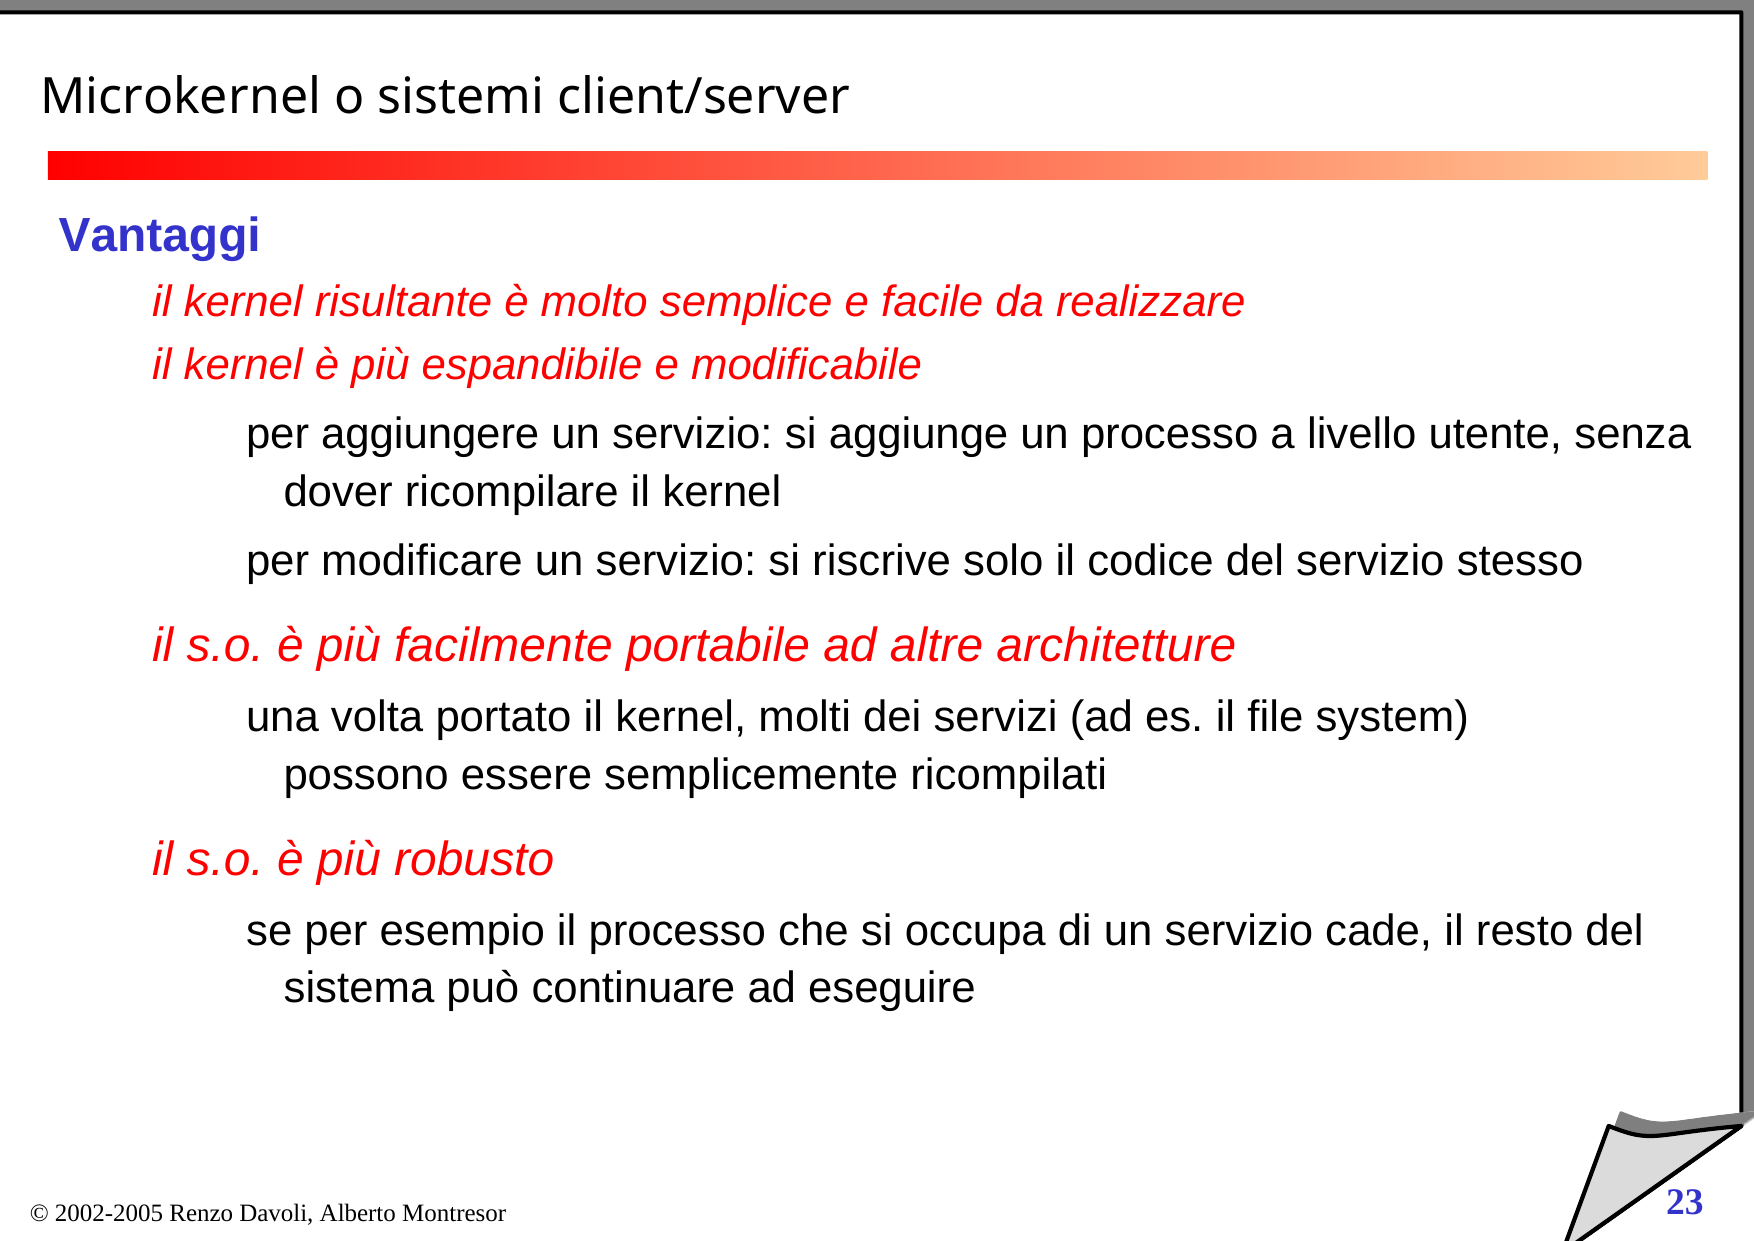

# Microkernel o sistemi client/server
Vantaggi
il kernel risultante è molto semplice e facile da realizzare
il kernel è più espandibile e modificabile
per aggiungere un servizio: si aggiunge un processo a livello utente, senza dover ricompilare il kernel
per modificare un servizio: si riscrive solo il codice del servizio stesso
il s.o. è più facilmente portabile ad altre architetture
una volta portato il kernel, molti dei servizi (ad es. il file system)
possono essere semplicemente ricompilati
il s.o. è più robusto
se per esempio il processo che si occupa di un servizio cade, il resto del sistema può continuare ad eseguire